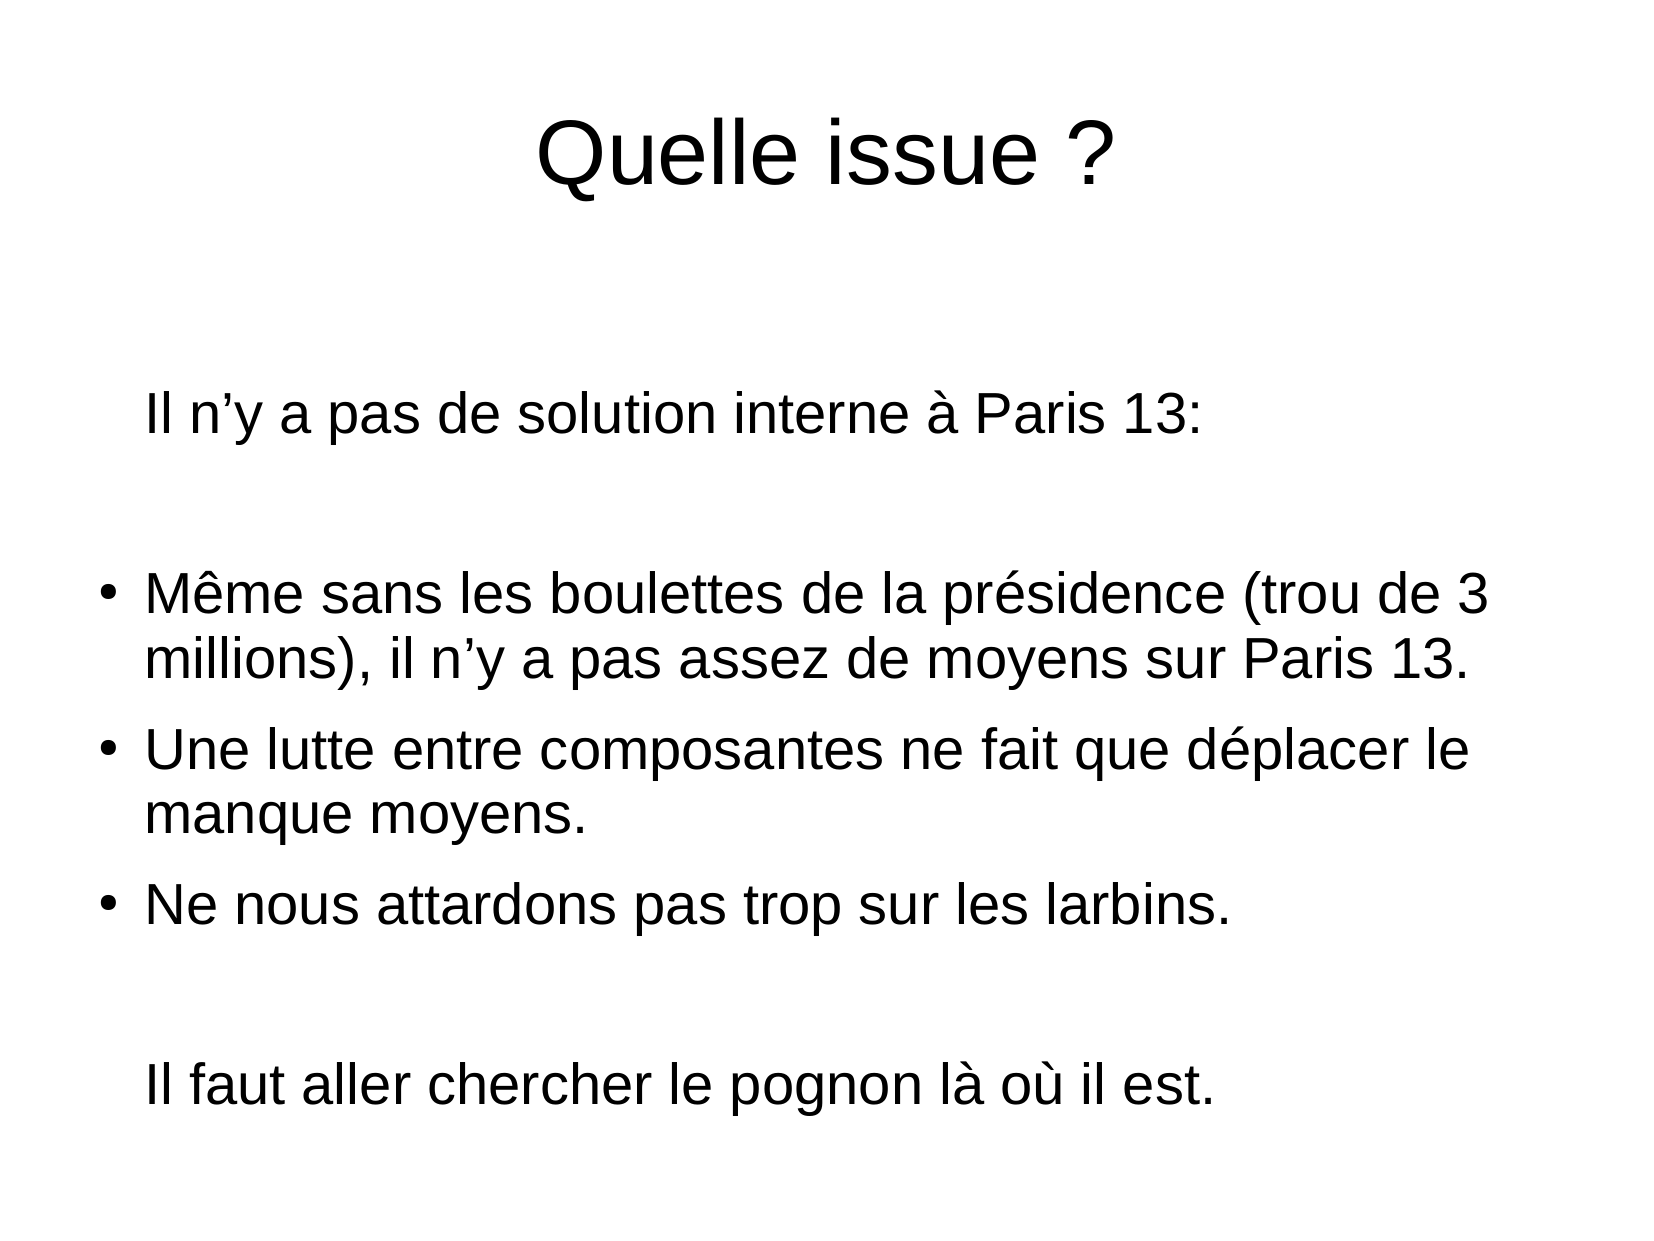

# Quelle issue ?
Il n’y a pas de solution interne à Paris 13:
Même sans les boulettes de la présidence (trou de 3 millions), il n’y a pas assez de moyens sur Paris 13.
Une lutte entre composantes ne fait que déplacer le manque moyens.
Ne nous attardons pas trop sur les larbins.
Il faut aller chercher le pognon là où il est.